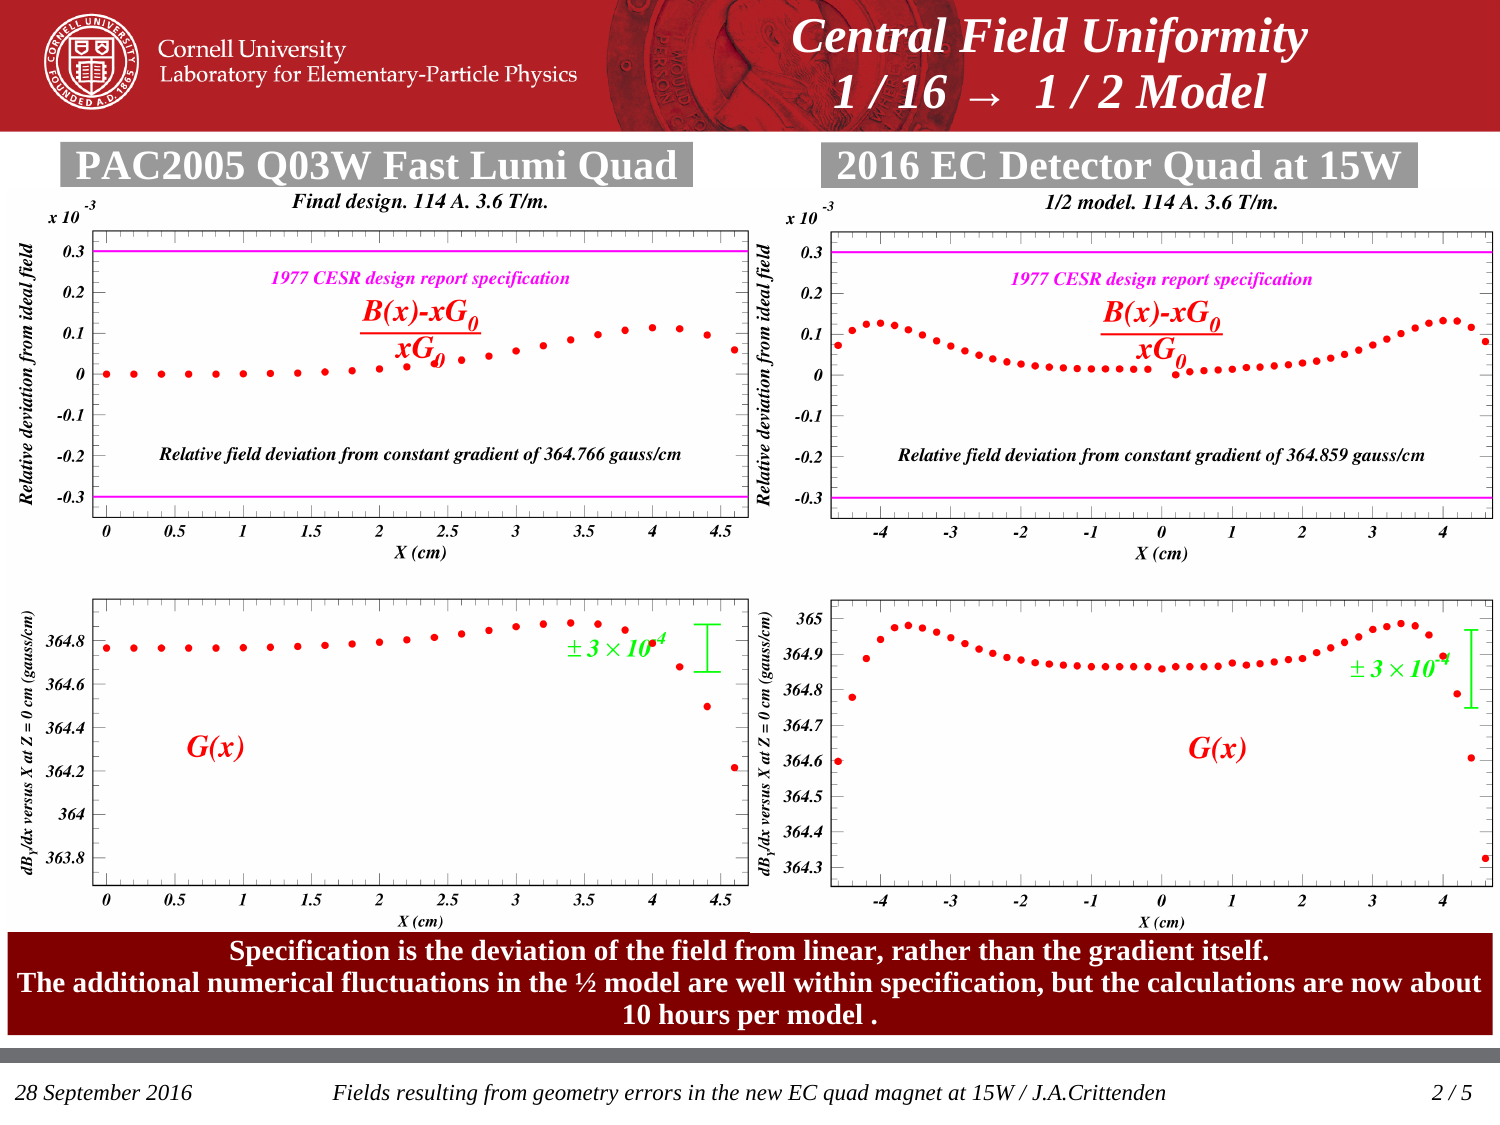

# Central Field Uniformity 1 / 16 → 1 / 2 Model
PAC2005 Q03W Fast Lumi Quad
2016 EC Detector Quad at 15W
Specification is the deviation of the field from linear, rather than the gradient itself.
The additional numerical fluctuations in the ½ model are well within specification, but the calculations are now about 10 hours per model .